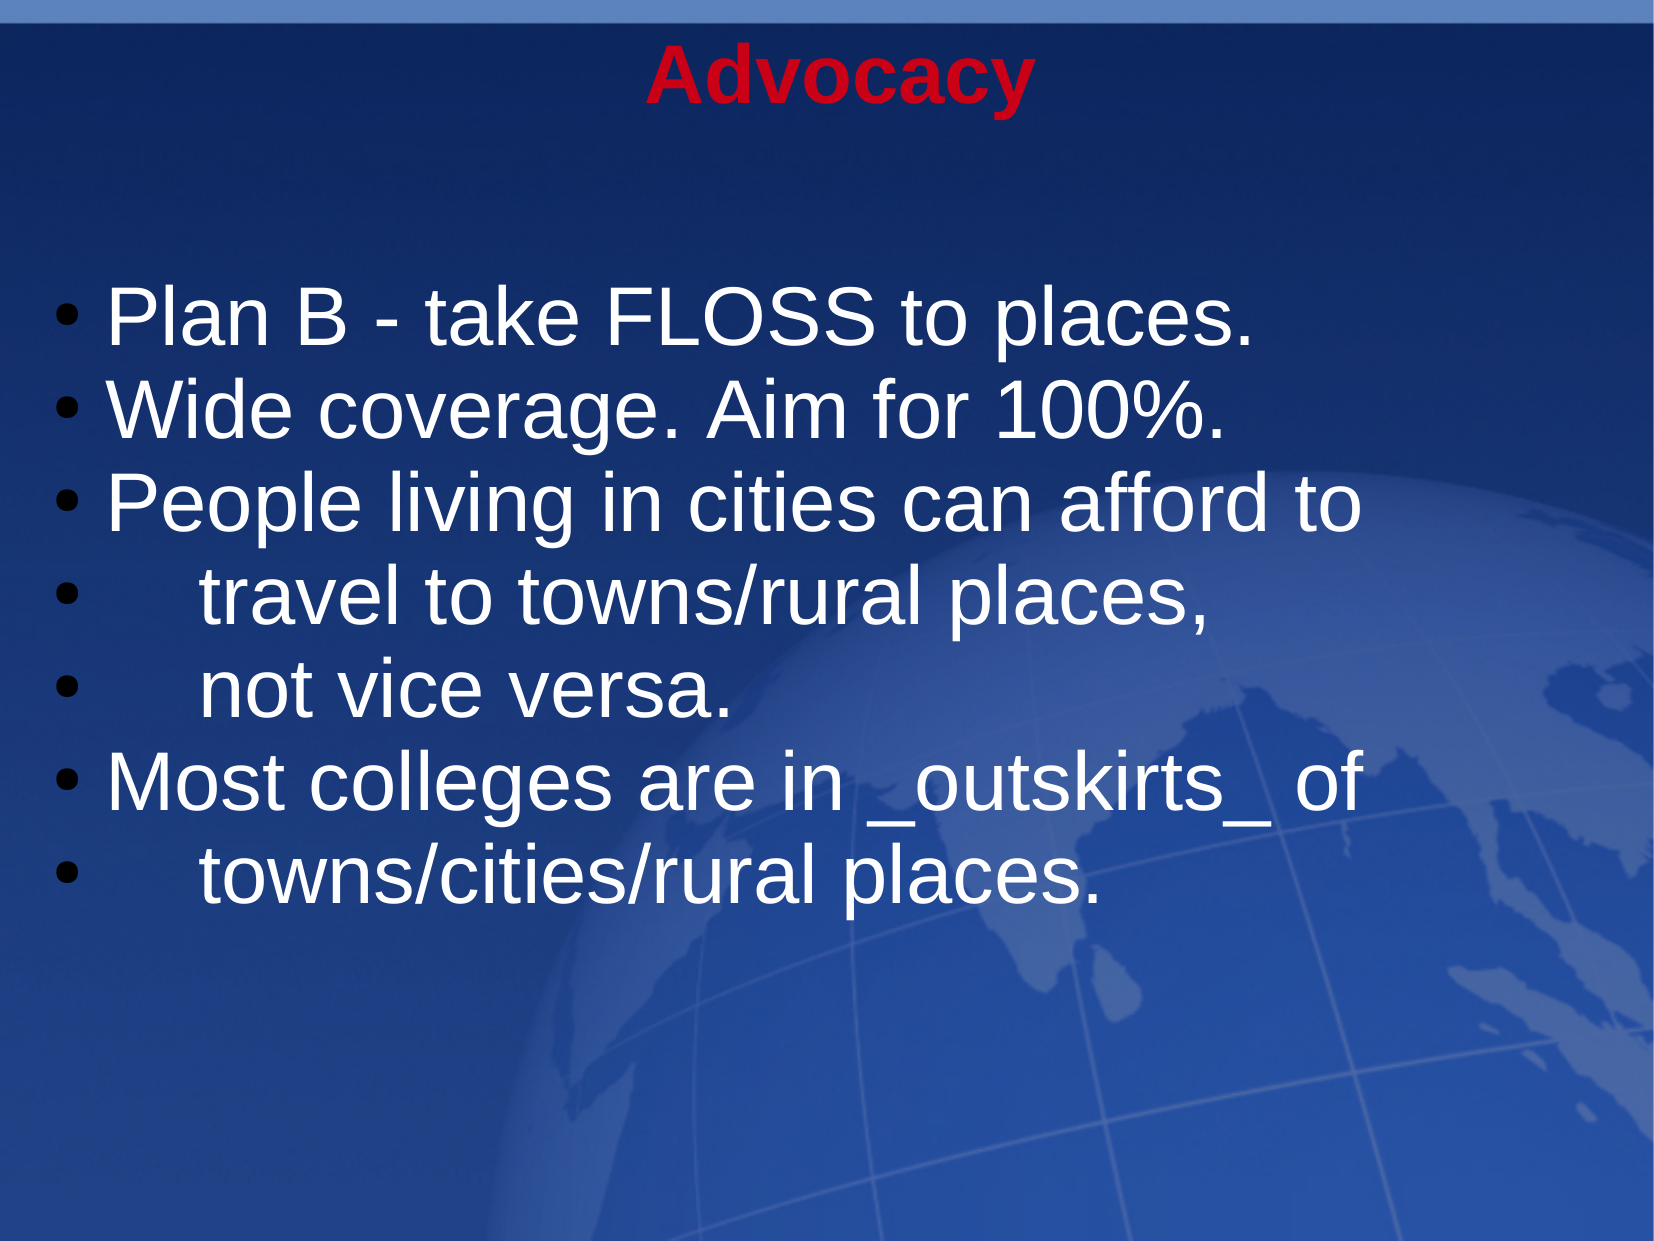

Advocacy
 Plan B - take FLOSS to places.
 Wide coverage. Aim for 100%.
 People living in cities can afford to
 travel to towns/rural places,
 not vice versa.
 Most colleges are in _outskirts_ of
 towns/cities/rural places.